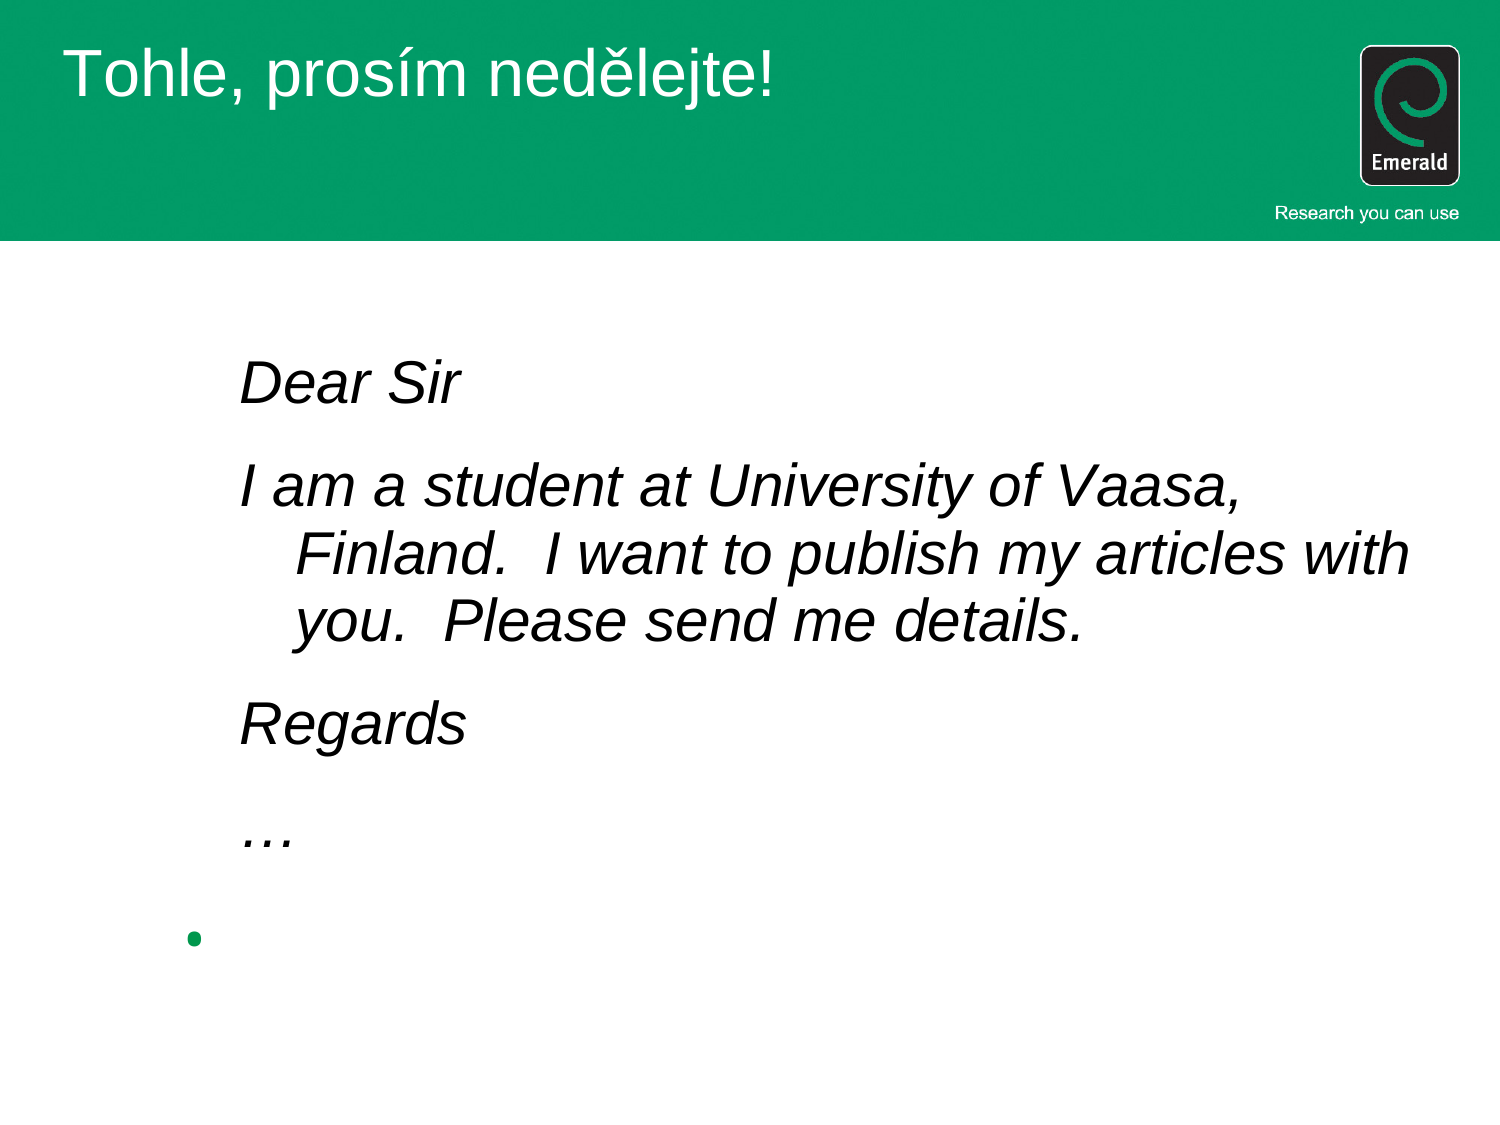

# Tohle, prosím nedělejte!
Dear Sir
I am a student at University of Vaasa, Finland. I want to publish my articles with you. Please send me details.
Regards
…